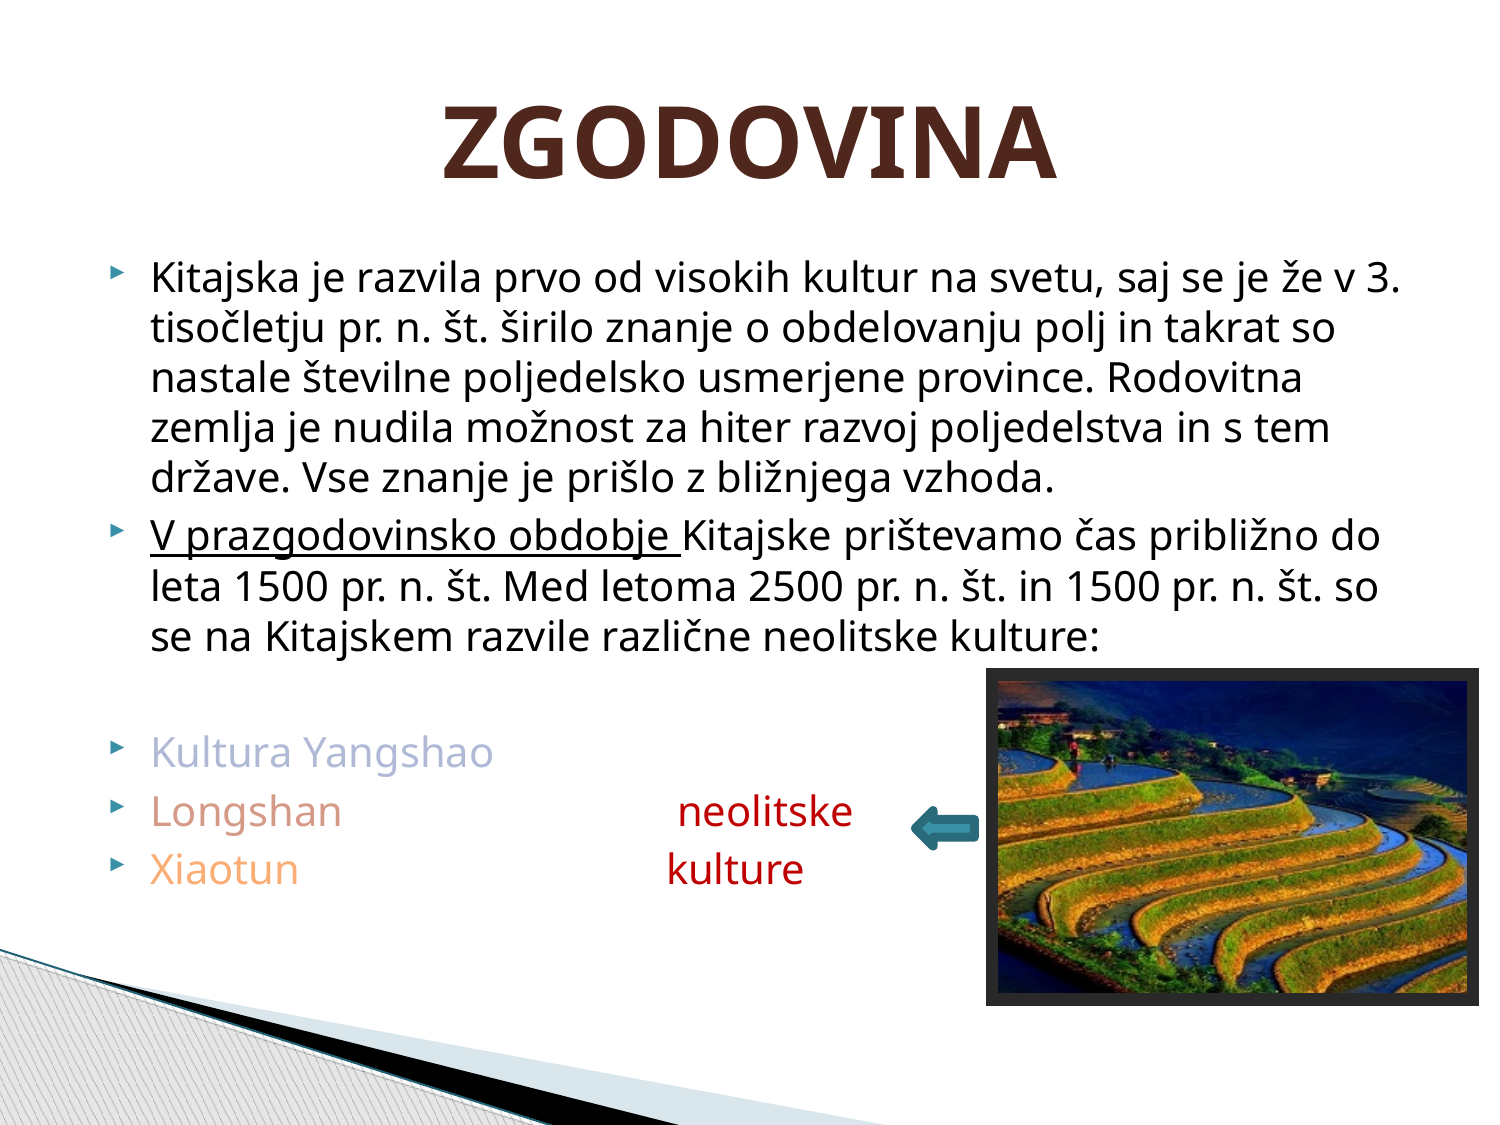

ZGODOVINA
# Kitajska je razvila prvo od visokih kultur na svetu, saj se je že v 3. tisočletju pr. n. št. širilo znanje o obdelovanju polj in takrat so nastale številne poljedelsko usmerjene province. Rodovitna zemlja je nudila možnost za hiter razvoj poljedelstva in s tem države. Vse znanje je prišlo z bližnjega vzhoda.
V prazgodovinsko obdobje Kitajske prištevamo čas približno do leta 1500 pr. n. št. Med letoma 2500 pr. n. št. in 1500 pr. n. št. so se na Kitajskem razvile različne neolitske kulture:
Kultura Yangshao
Longshan neolitske
Xiaotun kulture